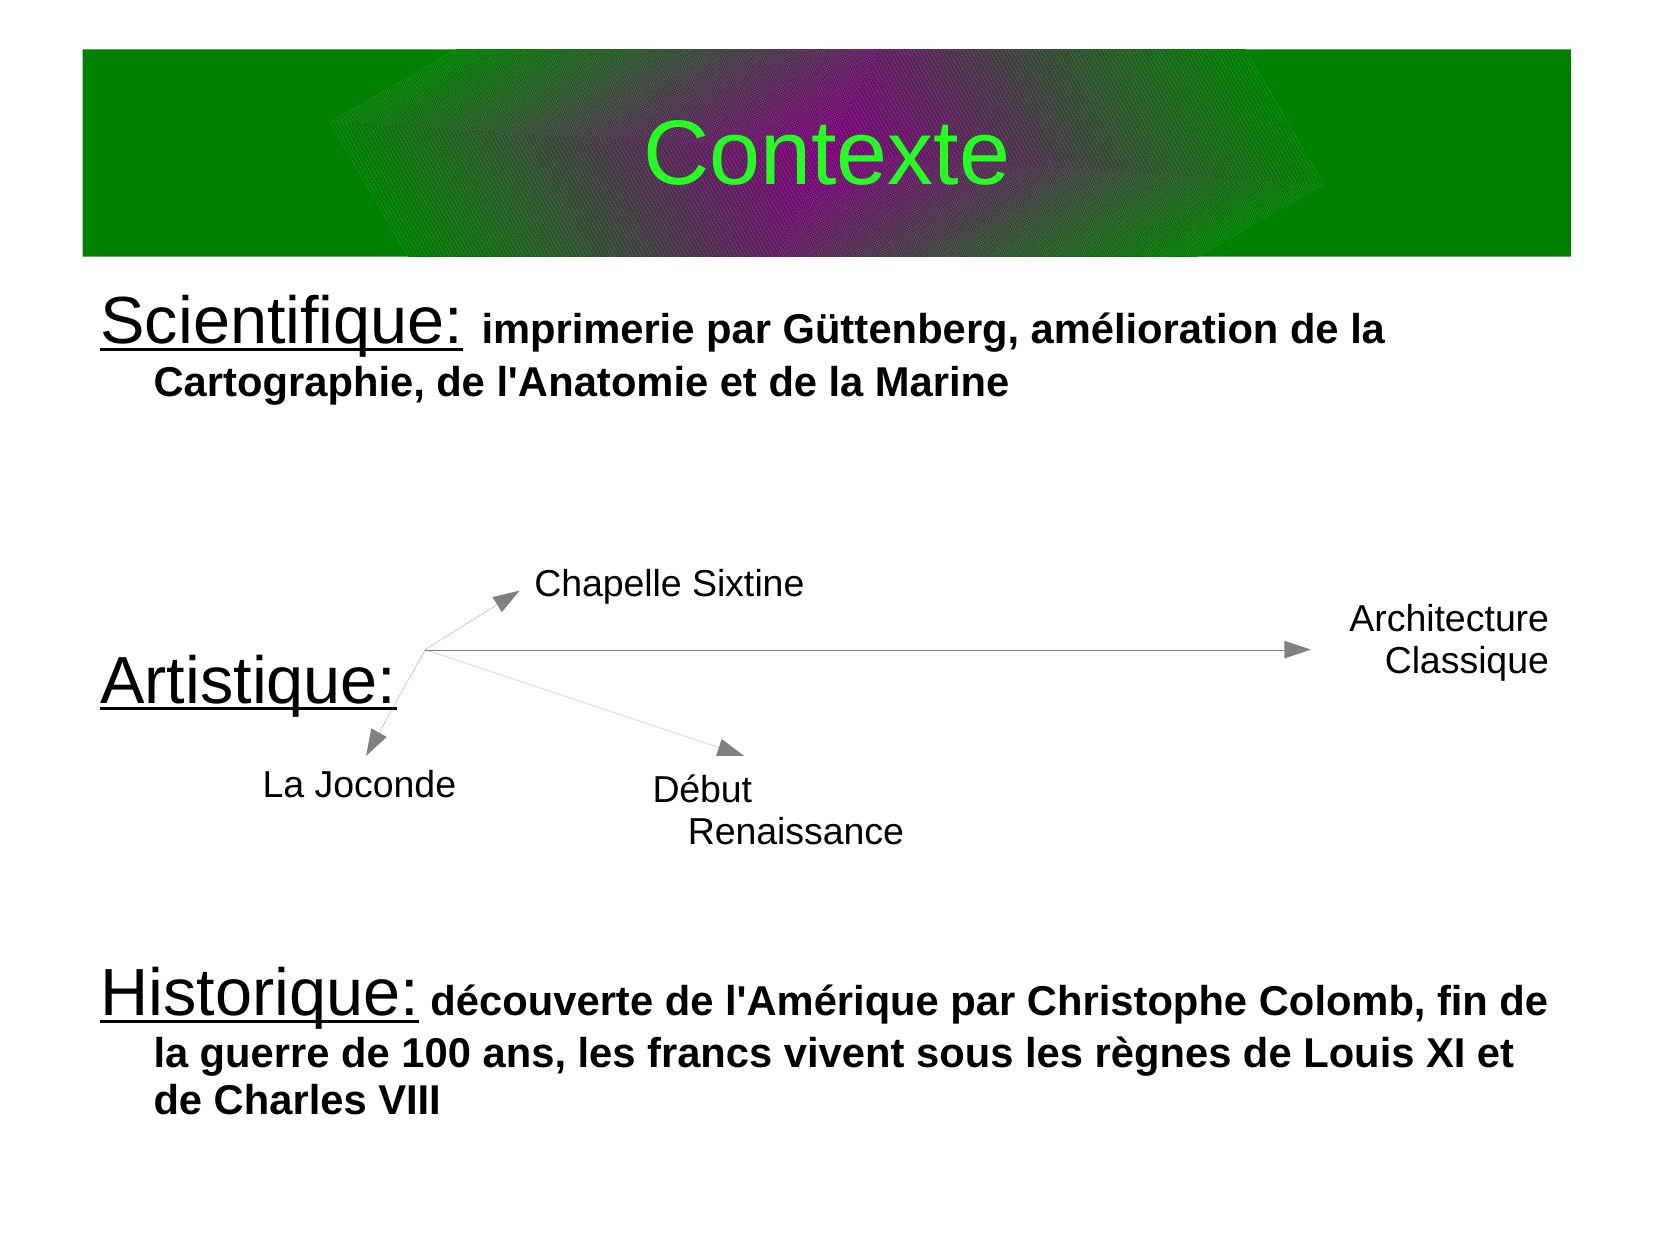

# Contexte
Scientifique: imprimerie par Güttenberg, amélioration de la Cartographie, de l'Anatomie et de la Marine
Artistique:
Historique: découverte de l'Amérique par Christophe Colomb, fin de la guerre de 100 ans, les francs vivent sous les règnes de Louis XI et de Charles VIII
Chapelle Sixtine
Architecture Classique
La Joconde
Début Renaissance